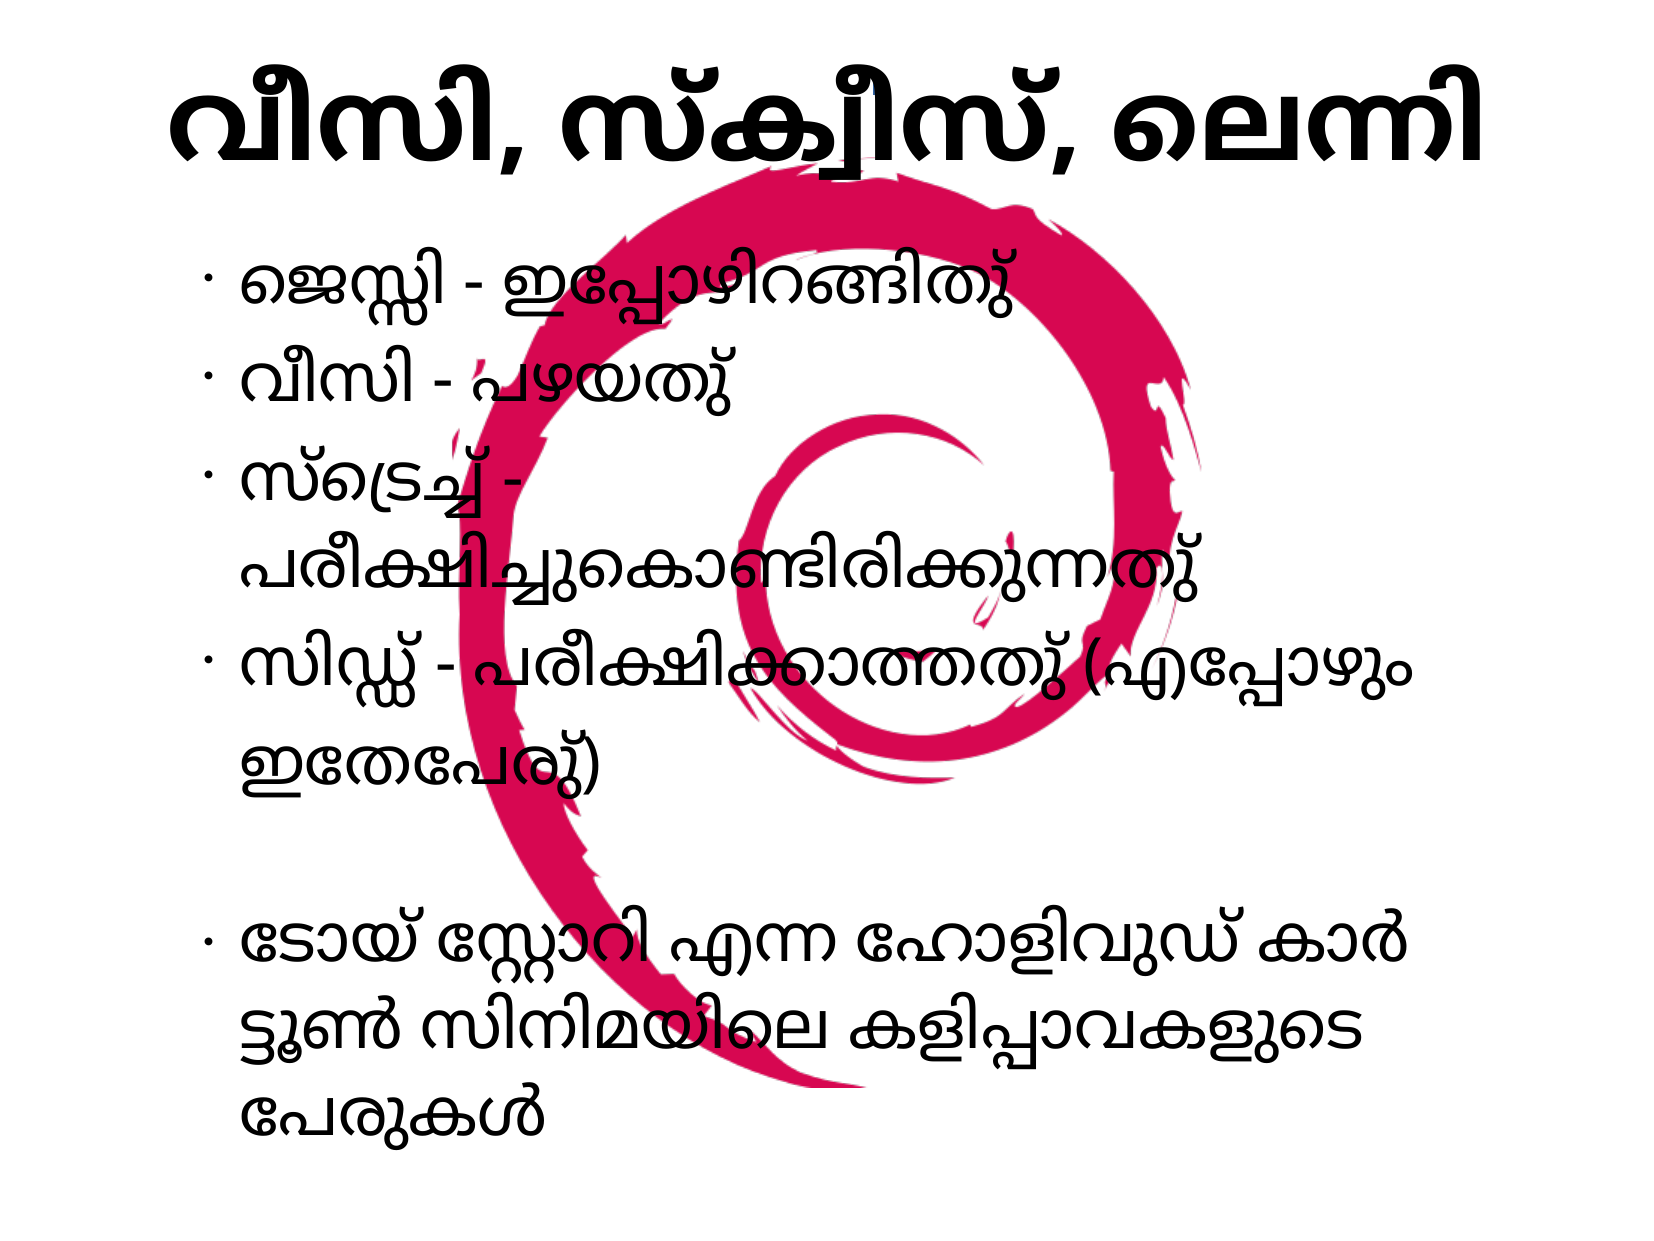

വീസി, സ്ക്വീസ്, ലെന്നി
ജെസ്സി - ഇപ്പോഴിറങ്ങിതു്
വീസി - പഴയതു്
സ്ട്രെച്ച് - പരീക്ഷിച്ചുകൊണ്ടിരിക്കുന്നതു്
സിഡ്ഡ് - പരീക്ഷിക്കാത്തതു് (എപ്പോഴും ഇതേപേരു്)
ടോയ് സ്റ്റോറി എന്ന ഹോളിവുഡ് കാര്‍ട്ടൂണ്‍ സിനിമയിലെ കളിപ്പാവകളുടെ പേരുകള്‍